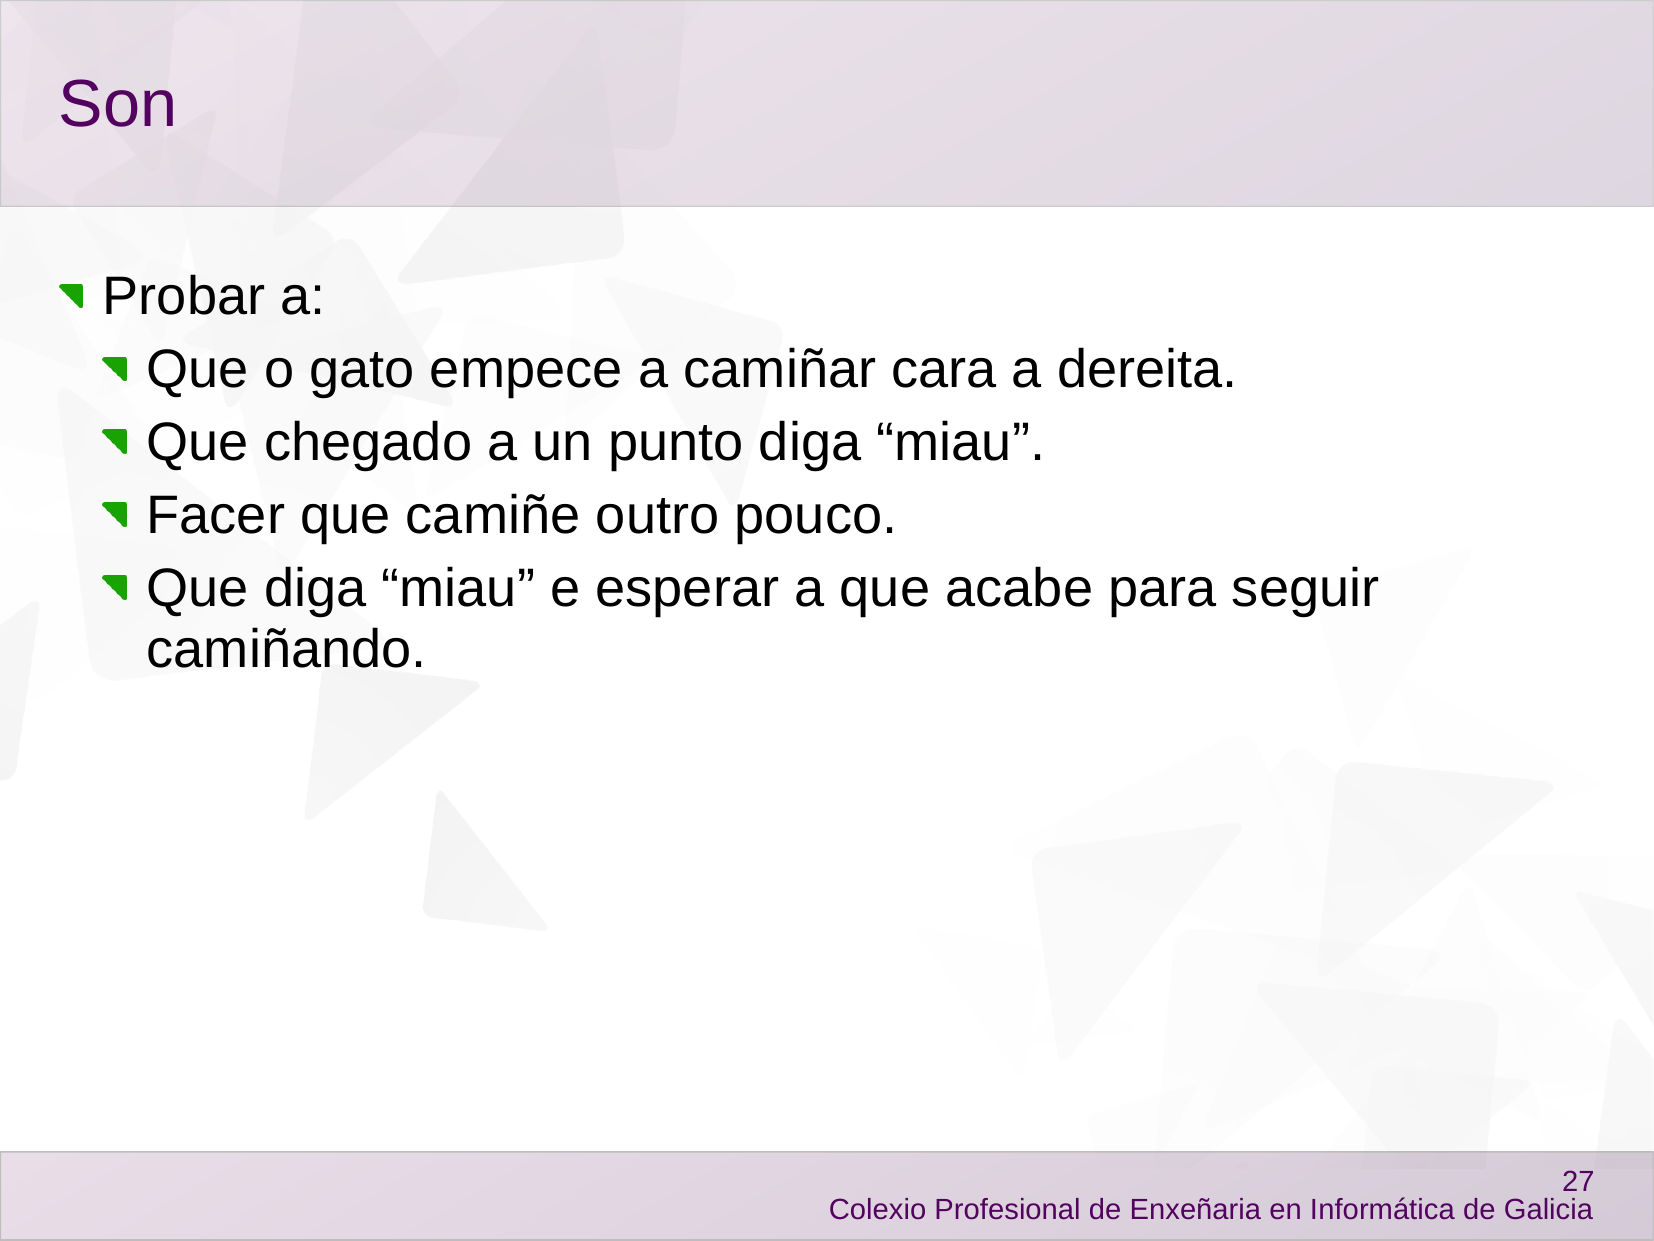

# Son
Probar a:
Que o gato empece a camiñar cara a dereita.
Que chegado a un punto diga “miau”.
Facer que camiñe outro pouco.
Que diga “miau” e esperar a que acabe para seguir camiñando.
27
Colexio Profesional de Enxeñaria en Informática de Galicia